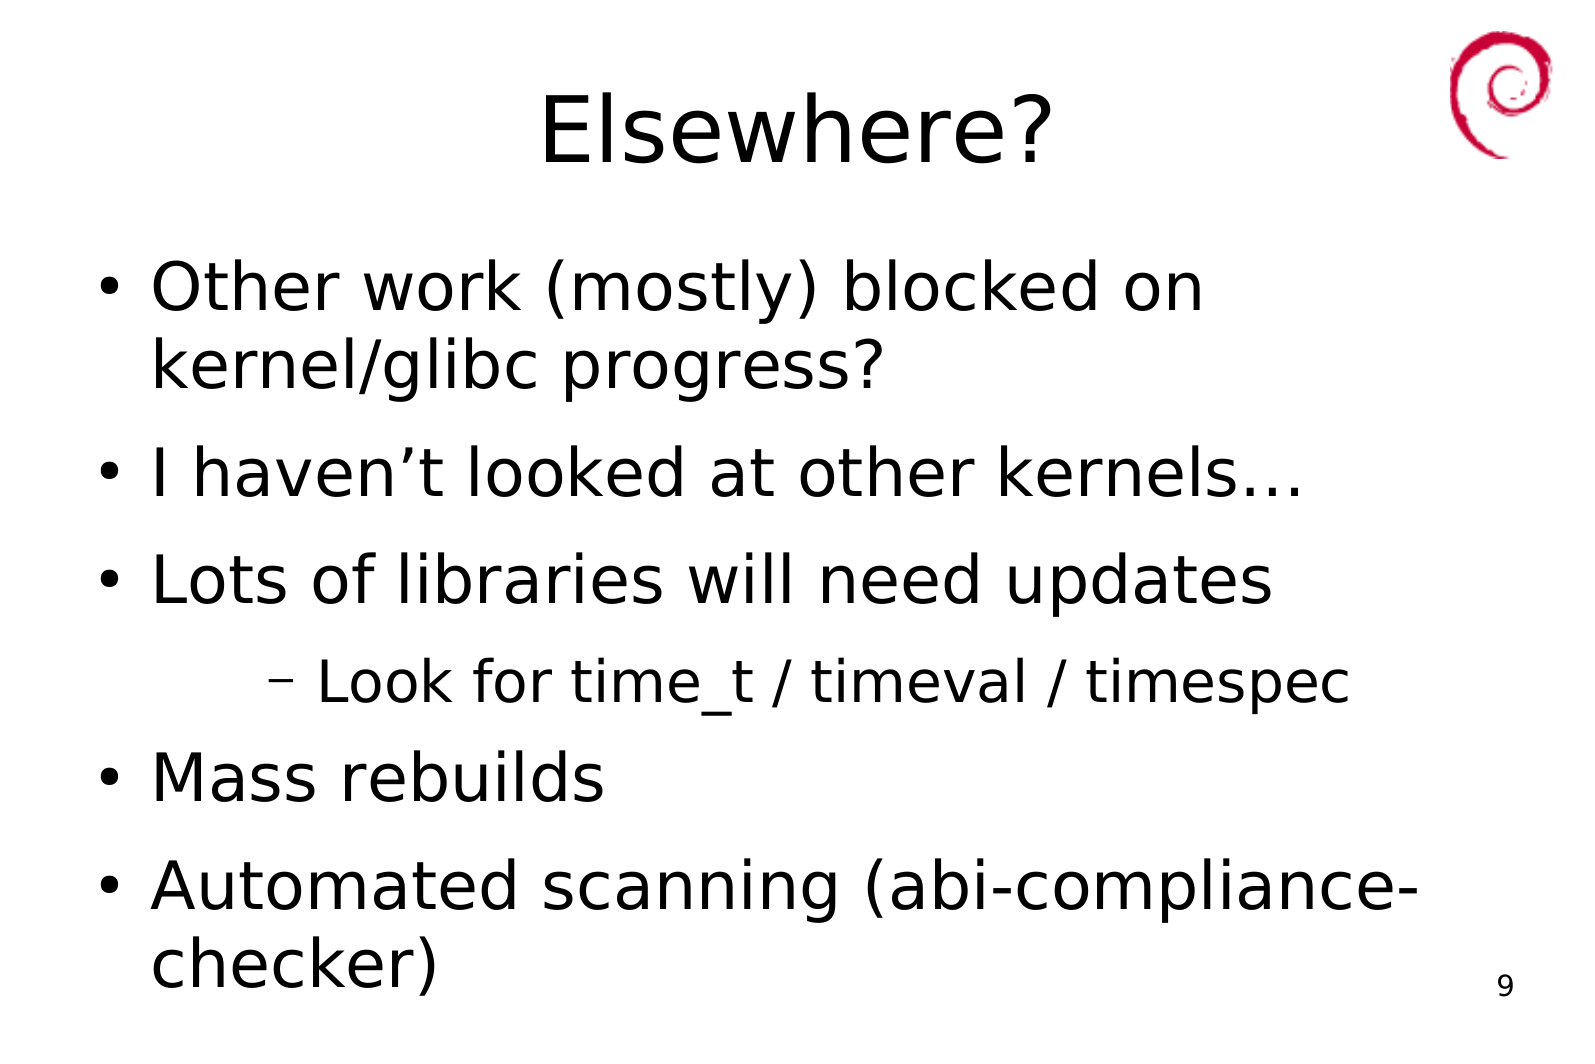

# Elsewhere?
Other work (mostly) blocked on kernel/glibc progress?
I haven’t looked at other kernels…
Lots of libraries will need updates
Look for time_t / timeval / timespec
Mass rebuilds
Automated scanning (abi-compliance-checker)
9